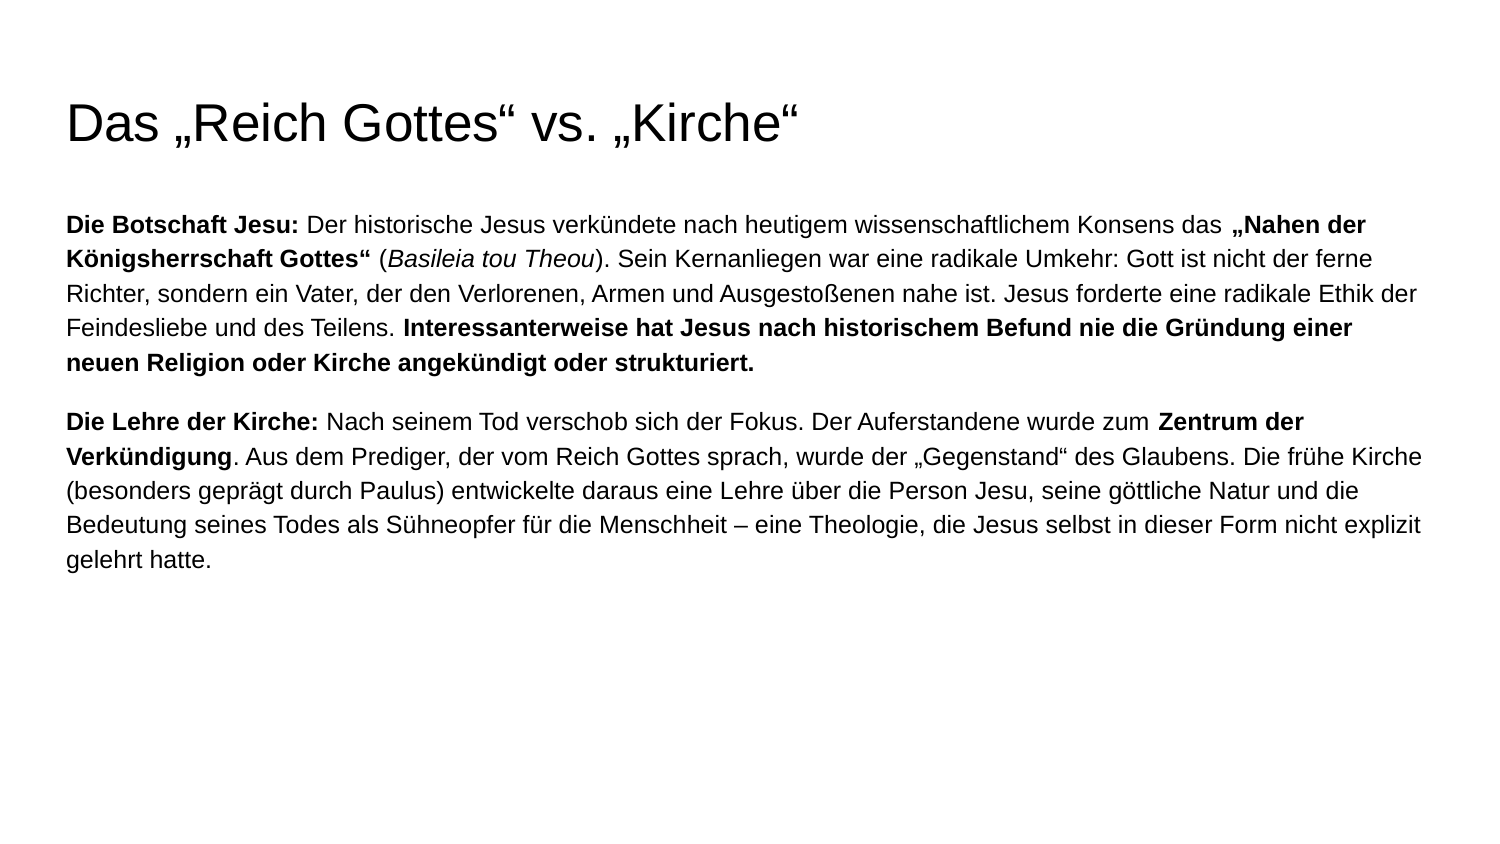

# Das „Reich Gottes“ vs. „Kirche“
Die Botschaft Jesu: Der historische Jesus verkündete nach heutigem wissenschaftlichem Konsens das „Nahen der Königsherrschaft Gottes“ (Basileia tou Theou). Sein Kernanliegen war eine radikale Umkehr: Gott ist nicht der ferne Richter, sondern ein Vater, der den Verlorenen, Armen und Ausgestoßenen nahe ist. Jesus forderte eine radikale Ethik der Feindesliebe und des Teilens. Interessanterweise hat Jesus nach historischem Befund nie die Gründung einer neuen Religion oder Kirche angekündigt oder strukturiert.
Die Lehre der Kirche: Nach seinem Tod verschob sich der Fokus. Der Auferstandene wurde zum Zentrum der Verkündigung. Aus dem Prediger, der vom Reich Gottes sprach, wurde der „Gegenstand“ des Glaubens. Die frühe Kirche (besonders geprägt durch Paulus) entwickelte daraus eine Lehre über die Person Jesu, seine göttliche Natur und die Bedeutung seines Todes als Sühneopfer für die Menschheit – eine Theologie, die Jesus selbst in dieser Form nicht explizit gelehrt hatte.